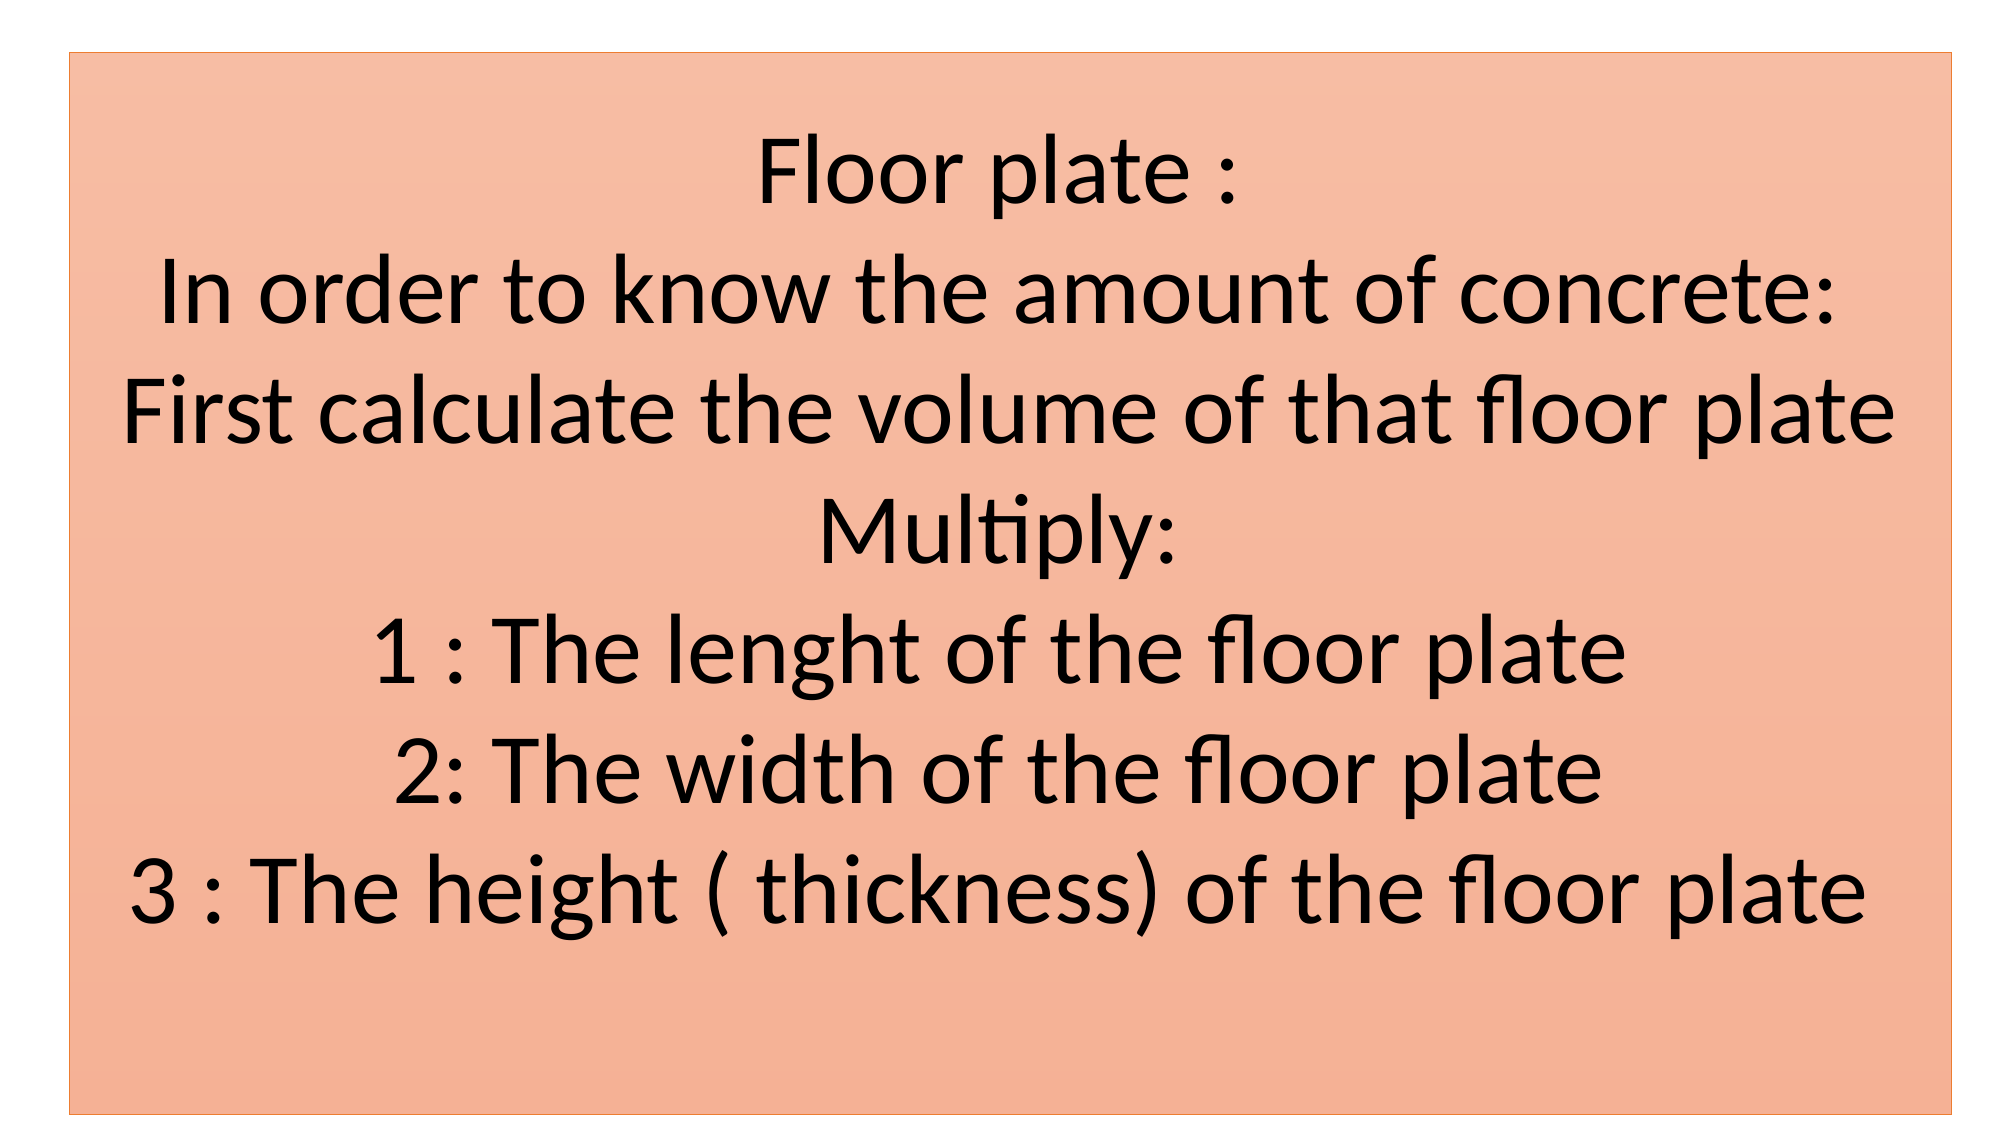

Floor plate :
In order to know the amount of concrete: First calculate the volume of that floor plate Multiply:
1 : The lenght of the floor plate
2: The width of the floor plate
3 : The height ( thickness) of the floor plate